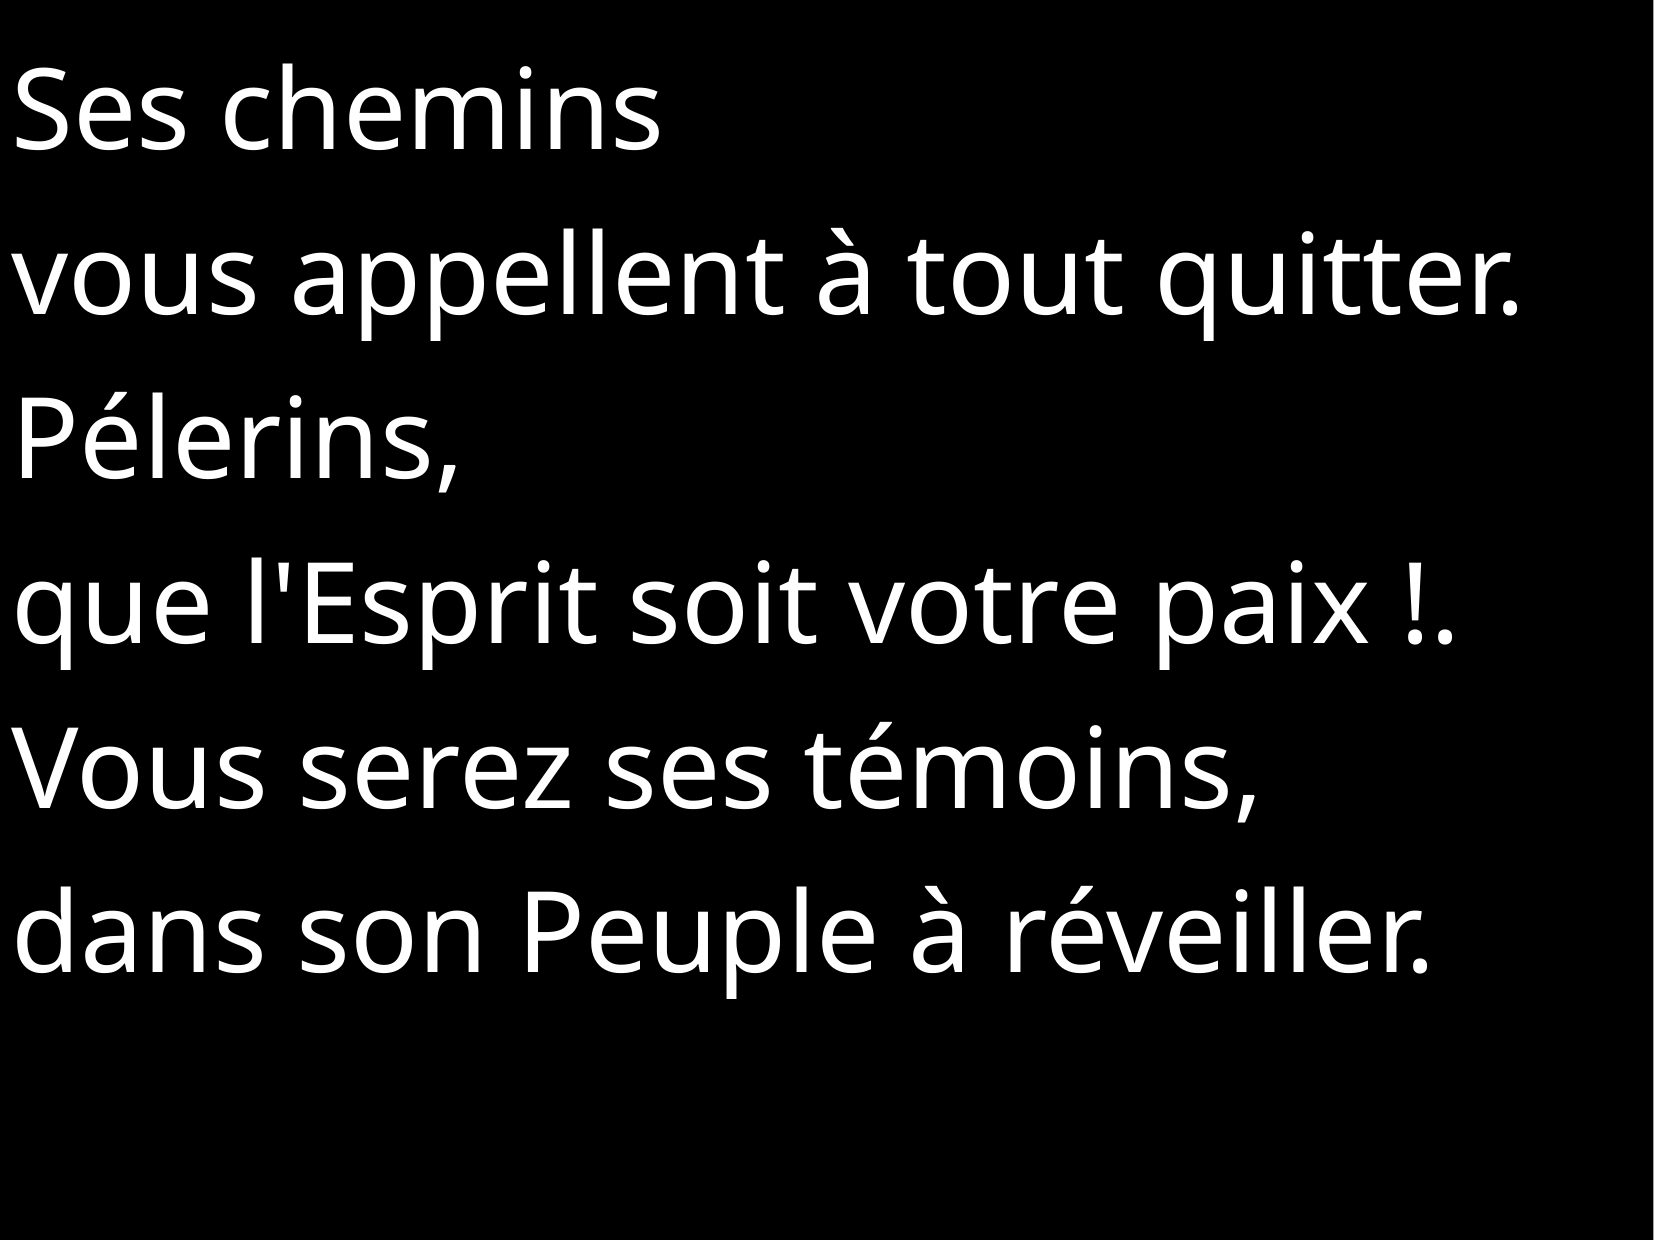

# Ses chemins
vous appellent à tout quitter.
Pélerins,
que l'Esprit soit votre paix !.
Vous serez ses témoins,
dans son Peuple à réveiller.